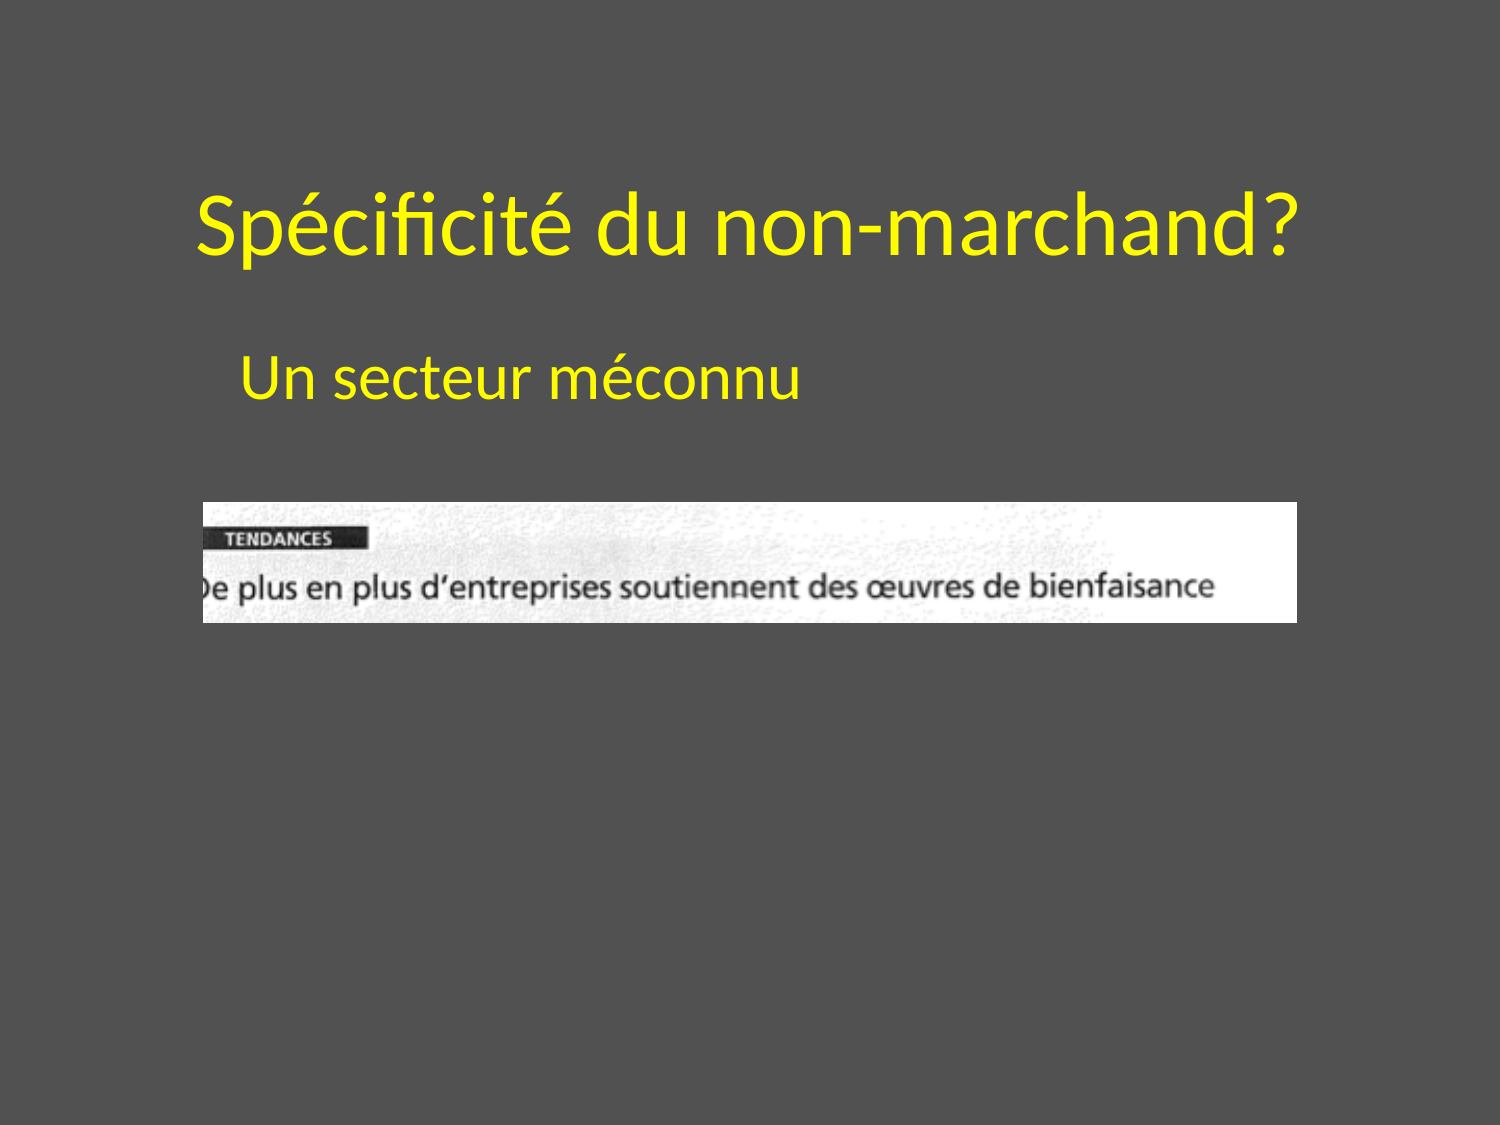

# Spécificité du non-marchand?
Un secteur méconnu